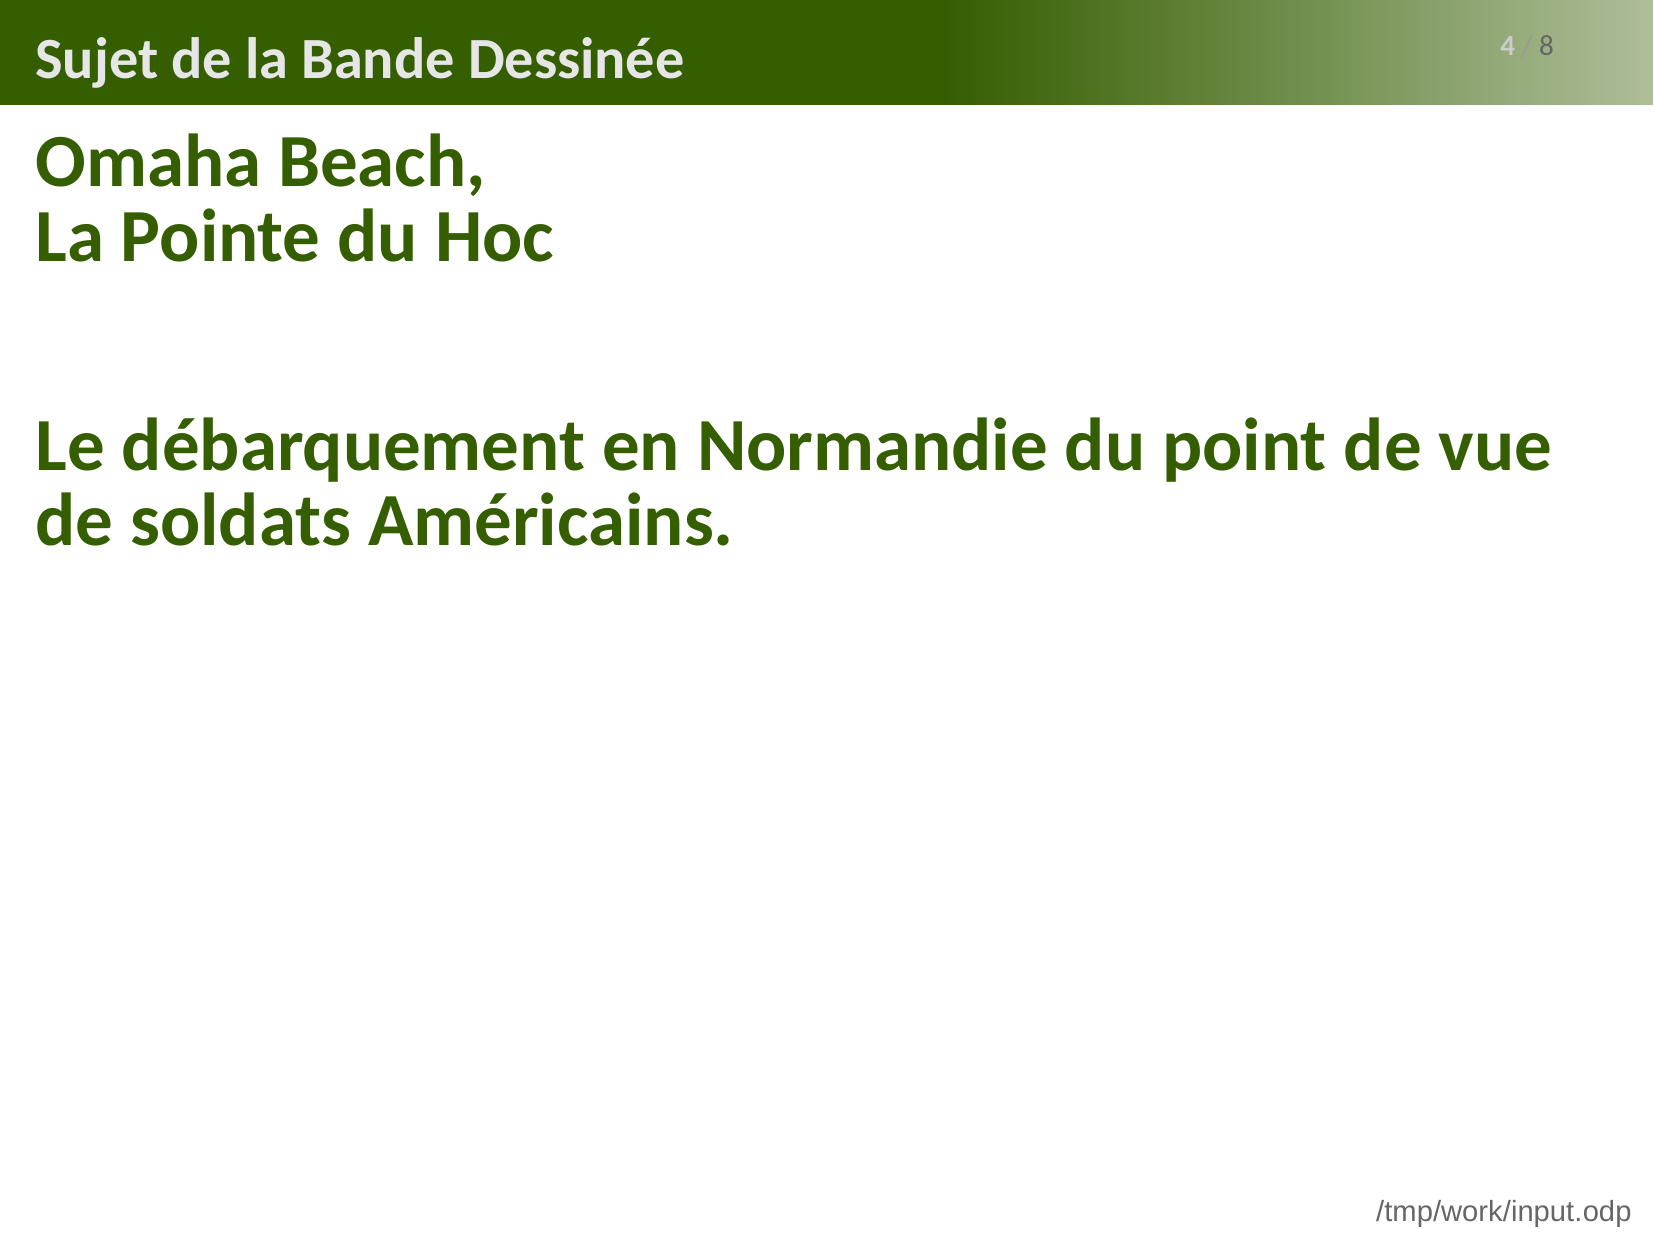

# Sujet de la Bande Dessinée
Omaha Beach,
La Pointe du Hoc
Le débarquement en Normandie du point de vue de soldats Américains.